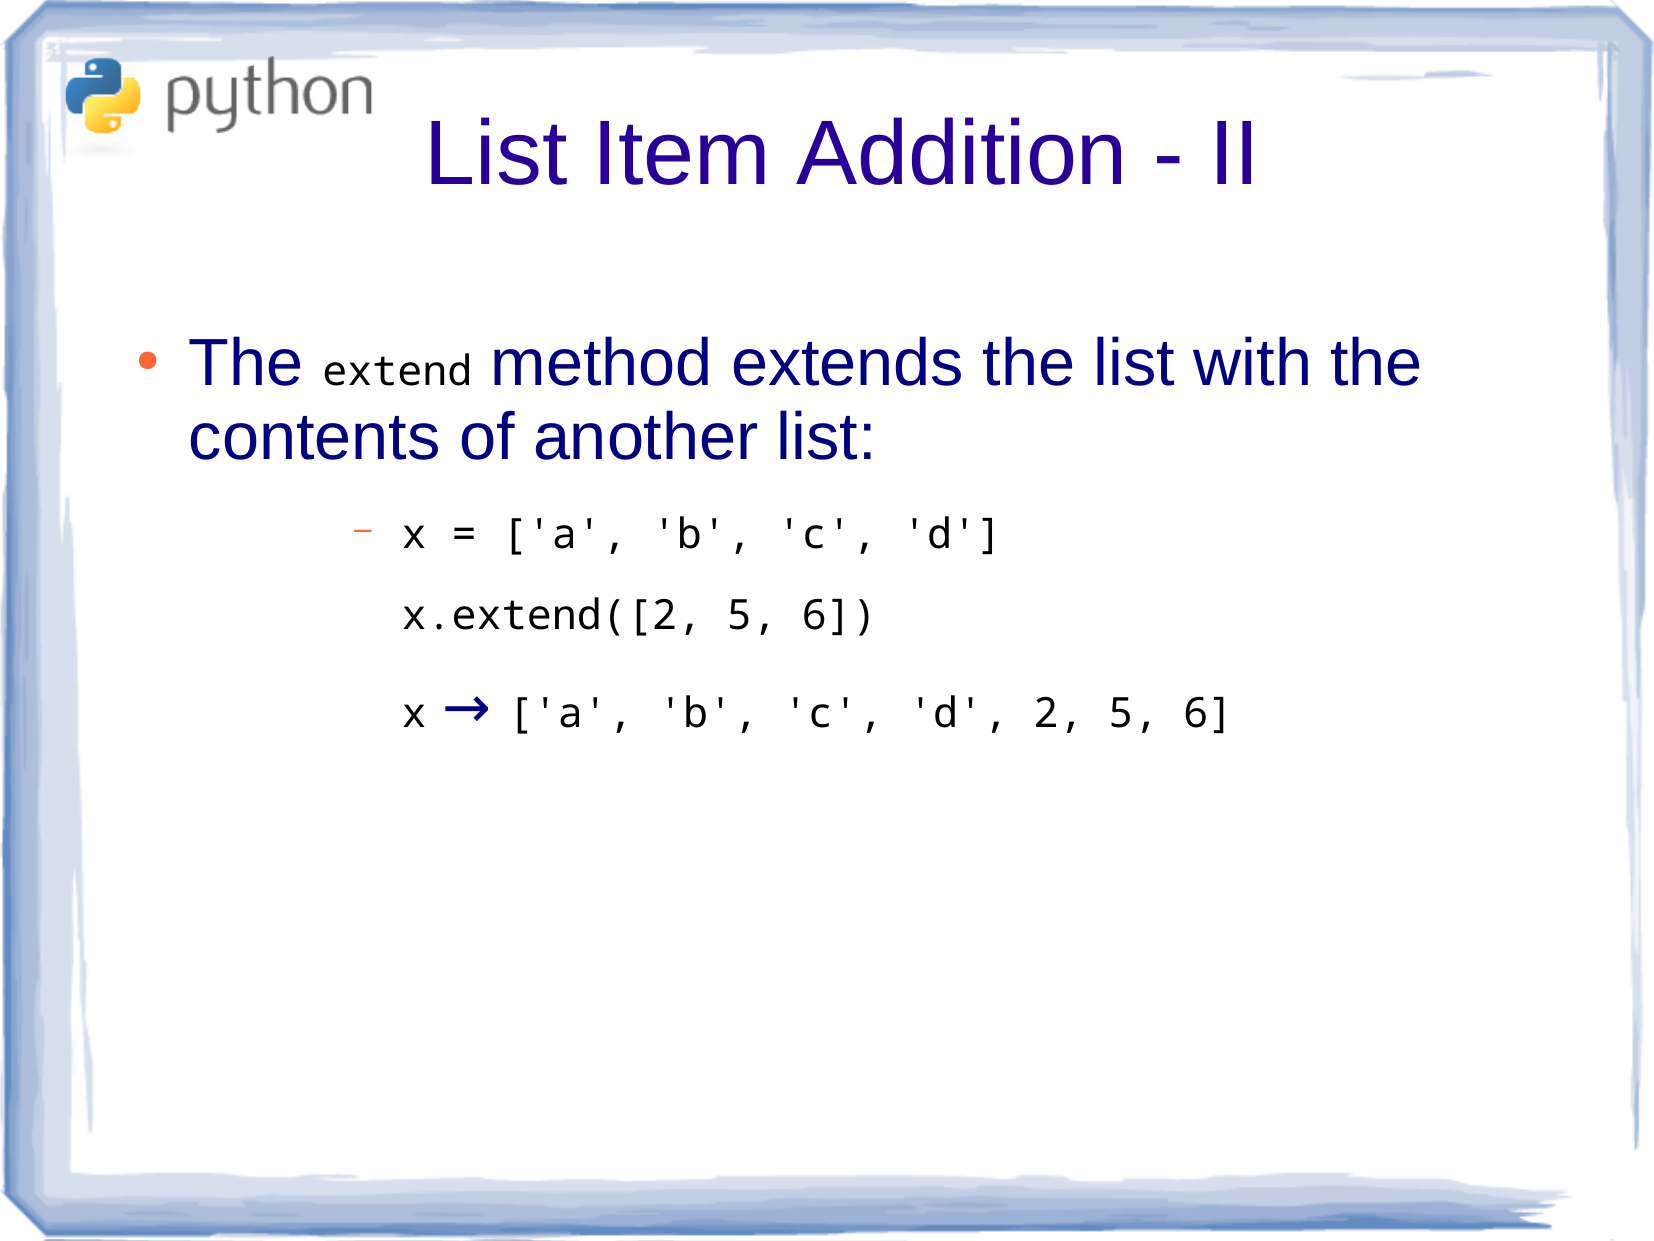

# List Item Addition - II
The extend method extends the list with the contents of another list:
x = ['a', 'b', 'c', 'd']
x.extend([2, 5, 6])
x → ['a', 'b', 'c', 'd', 2, 5, 6]